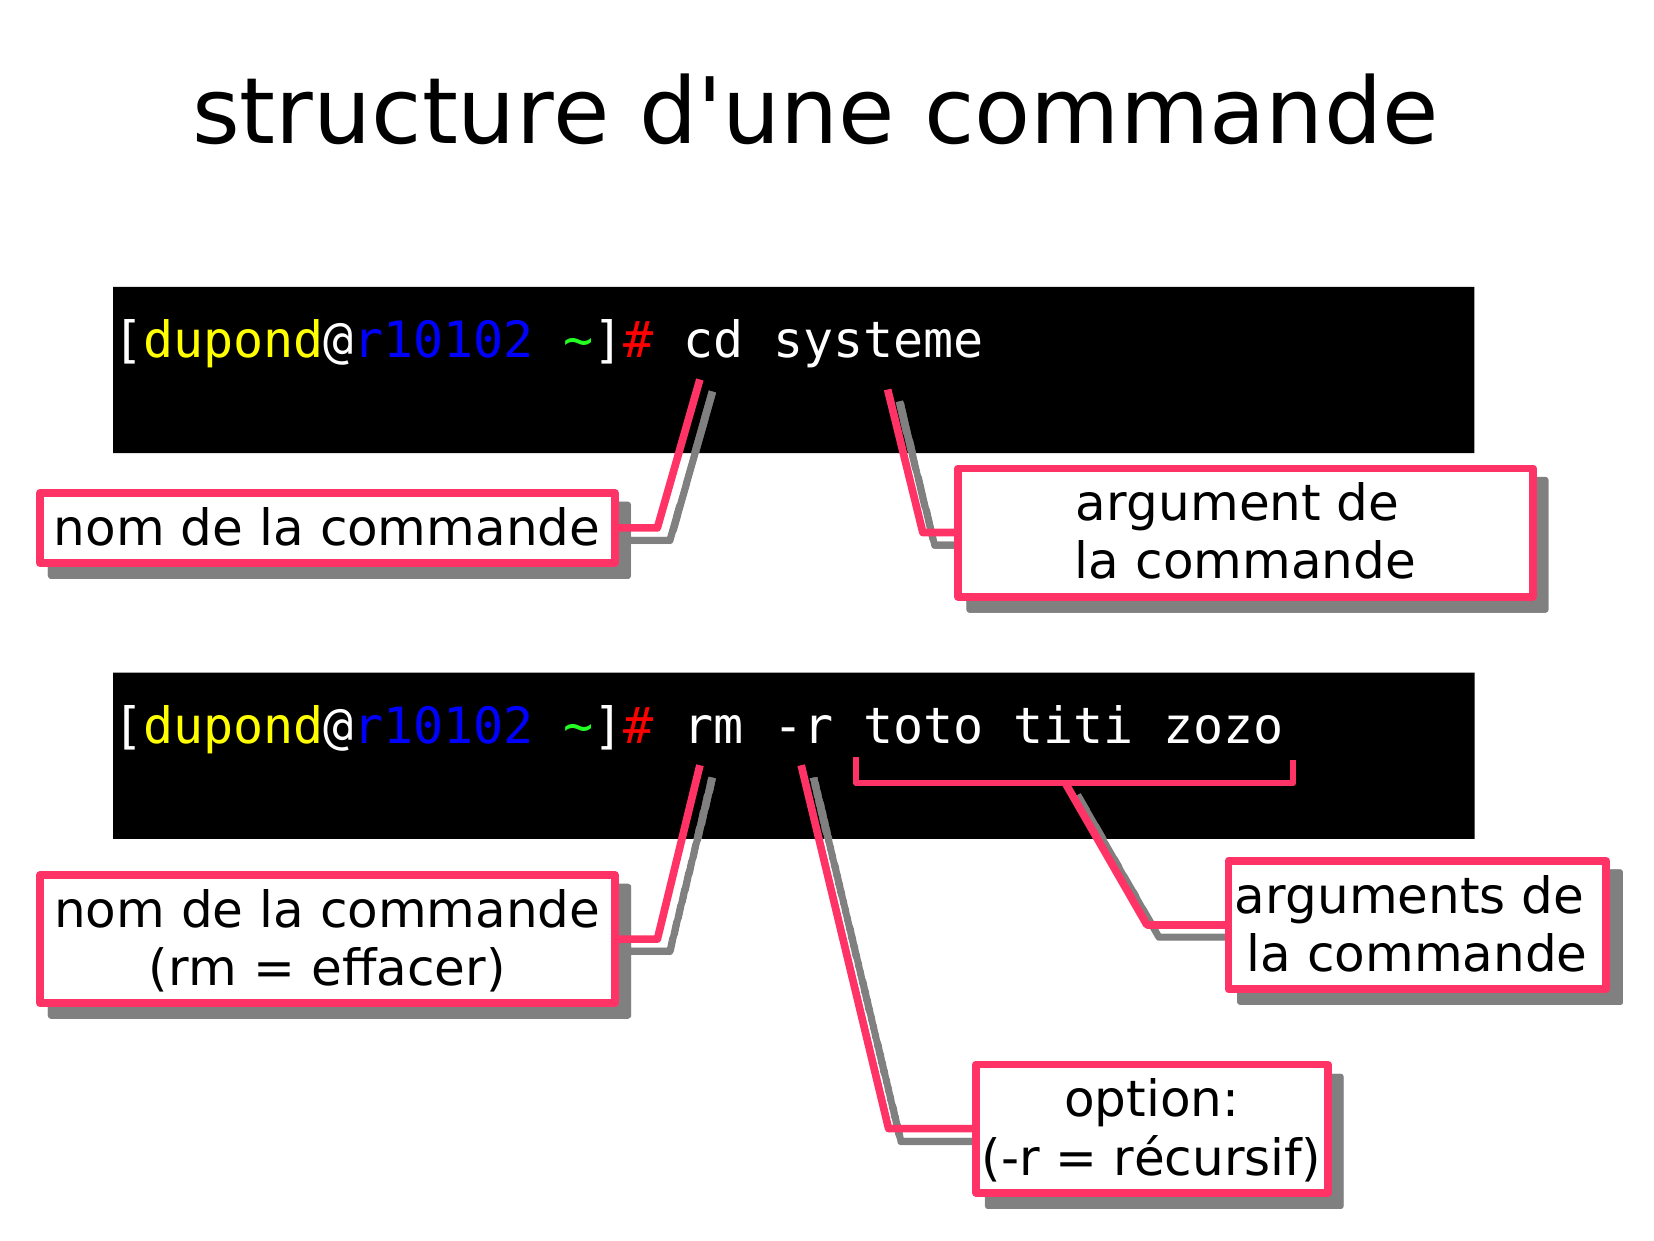

# structure d'une commande
[dupond@r10102 ~]# cd systeme
[dupond@r10102 ~]# rm -r toto titi zozo